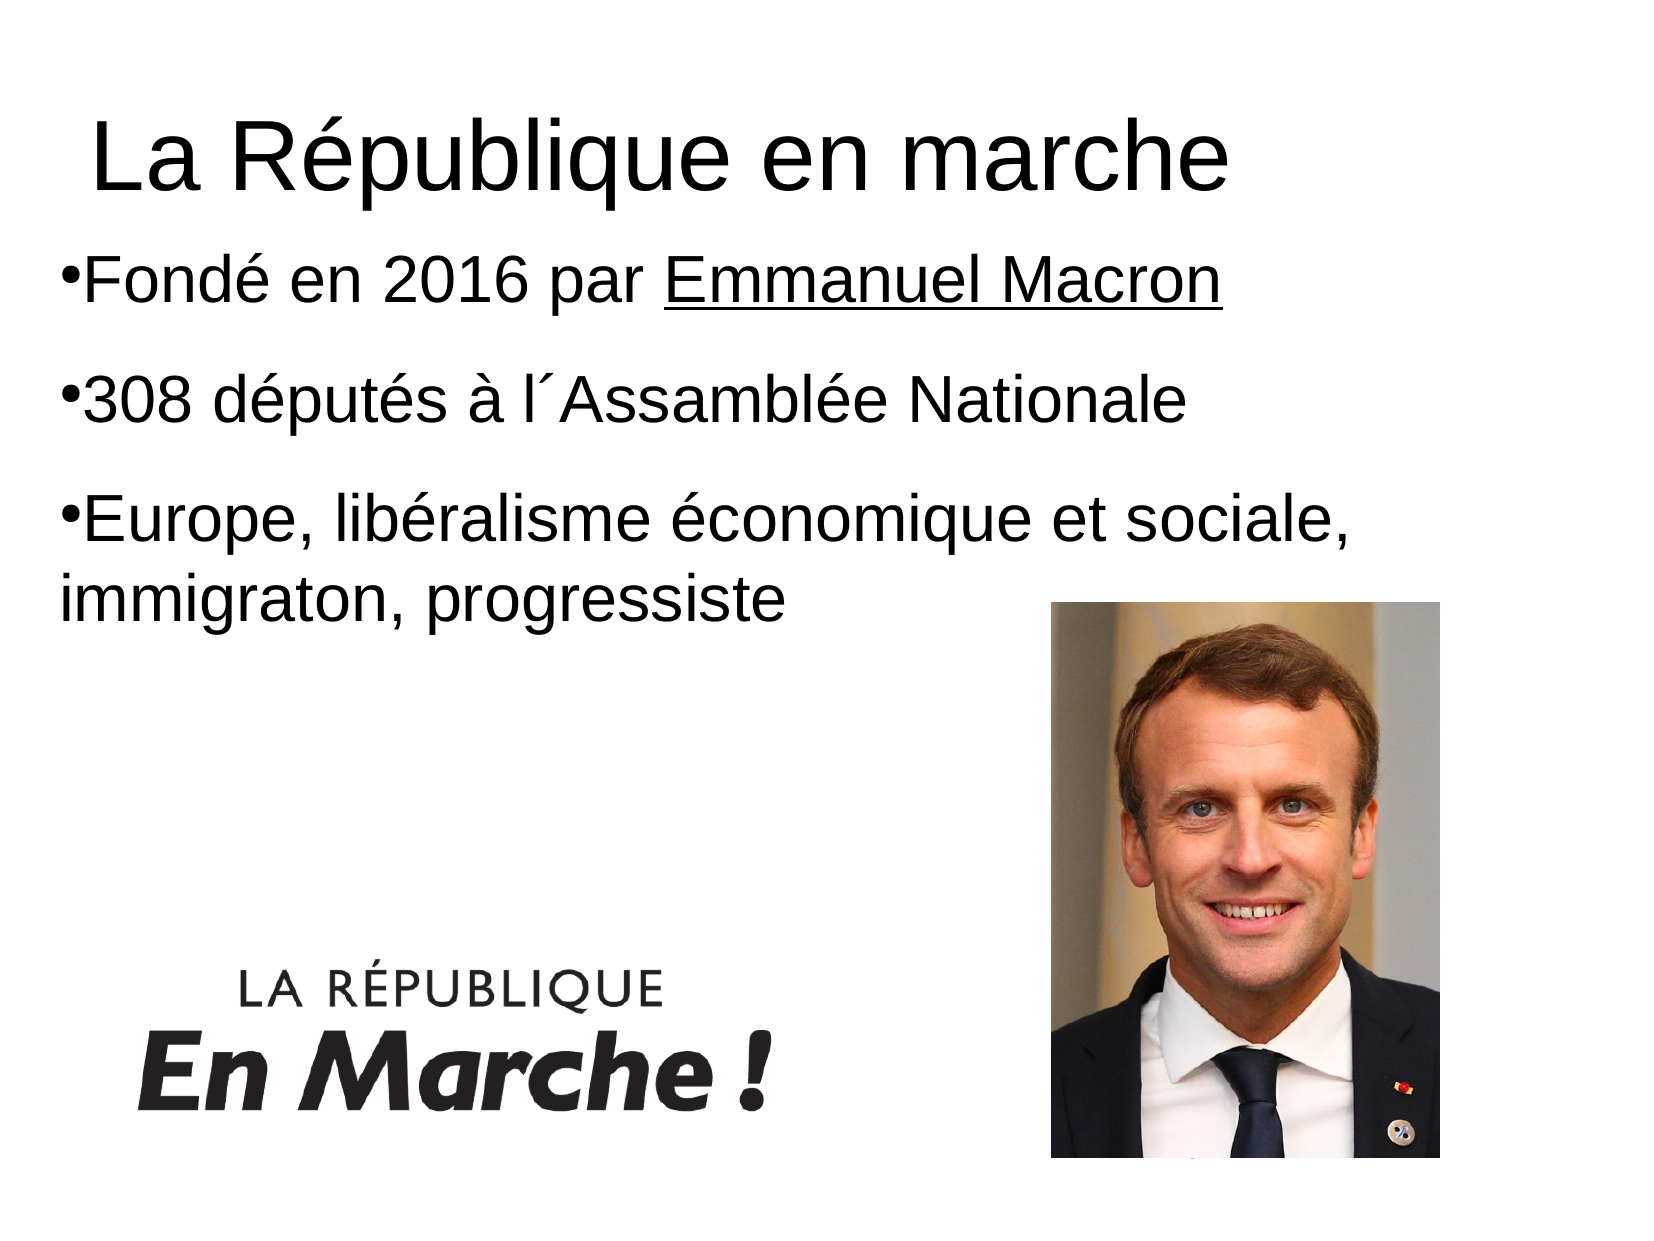

# La République en marche
Fondé en 2016 par Emmanuel Macron
308 députés à l´Assamblée Nationale
Europe, libéralisme économique et sociale, immigraton, progressiste